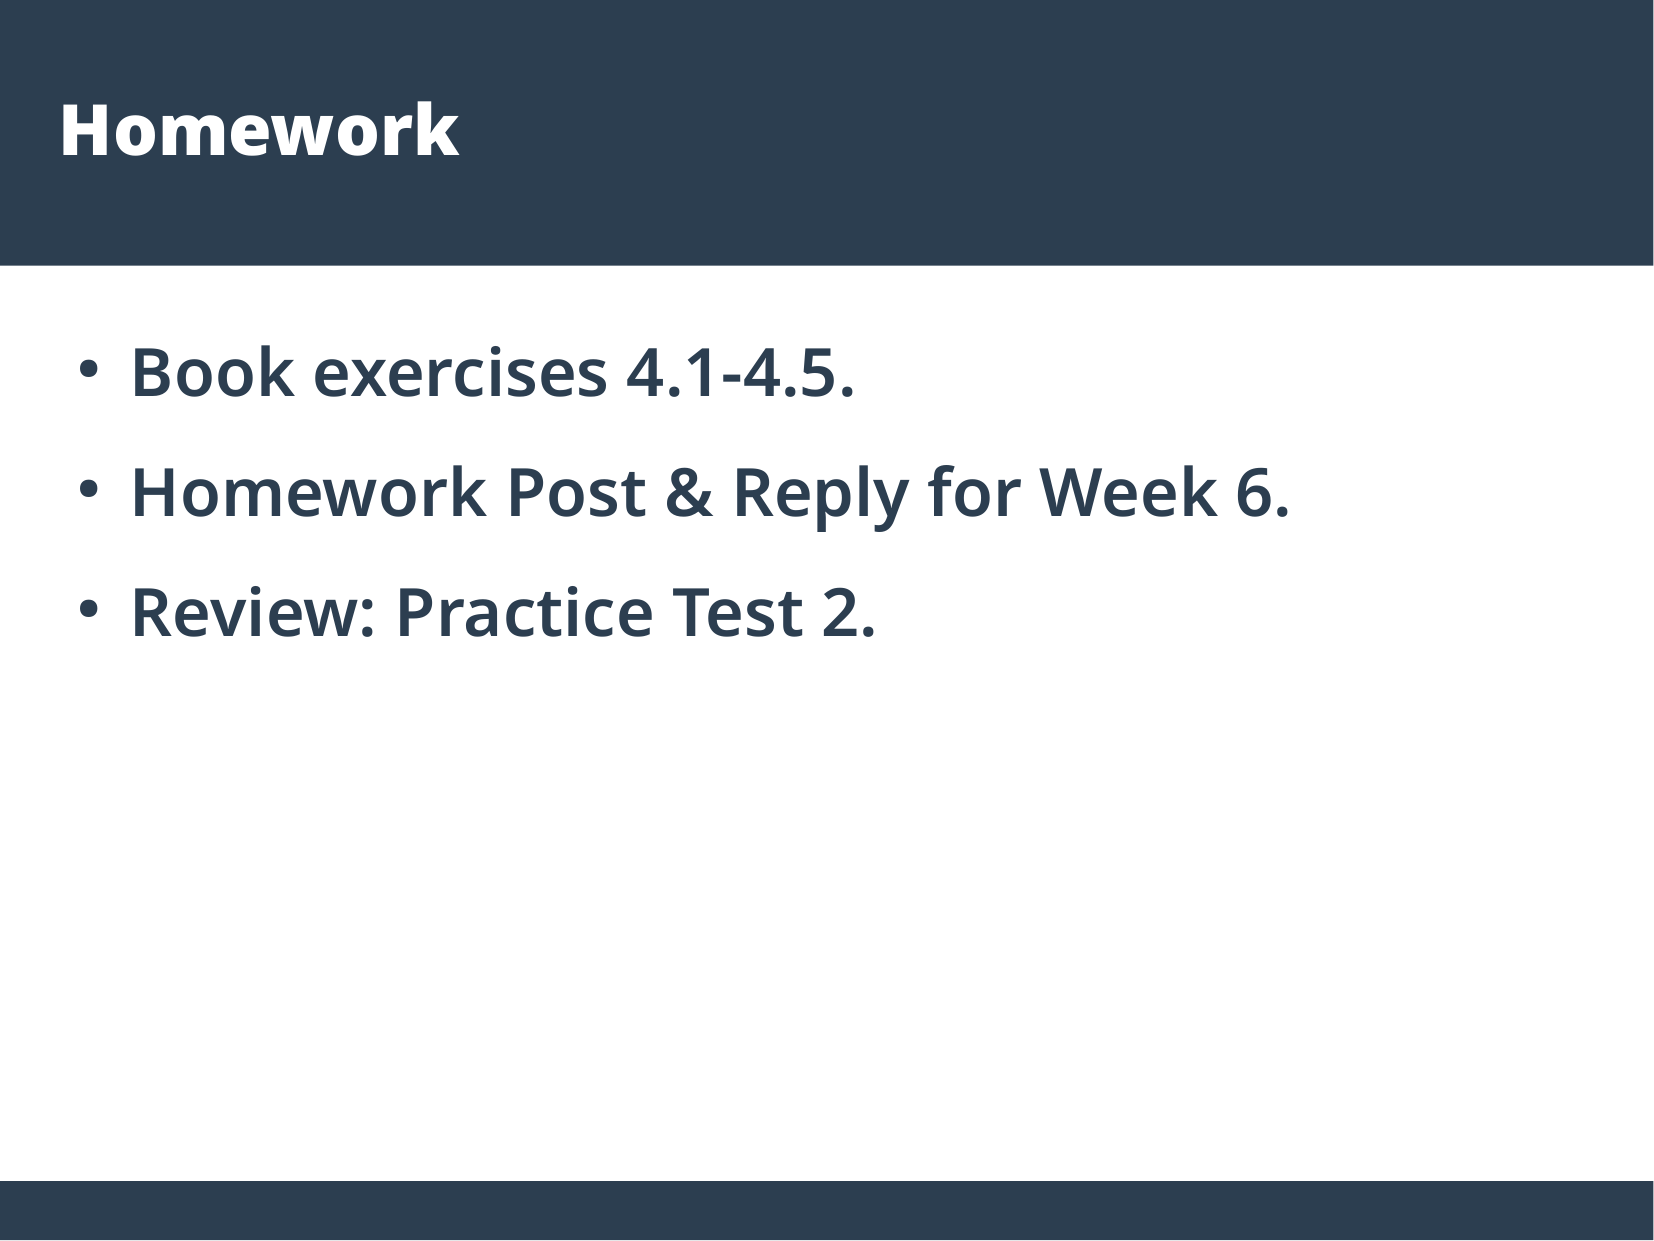

# Homework
Book exercises 4.1-4.5.
Homework Post & Reply for Week 6.
Review: Practice Test 2.